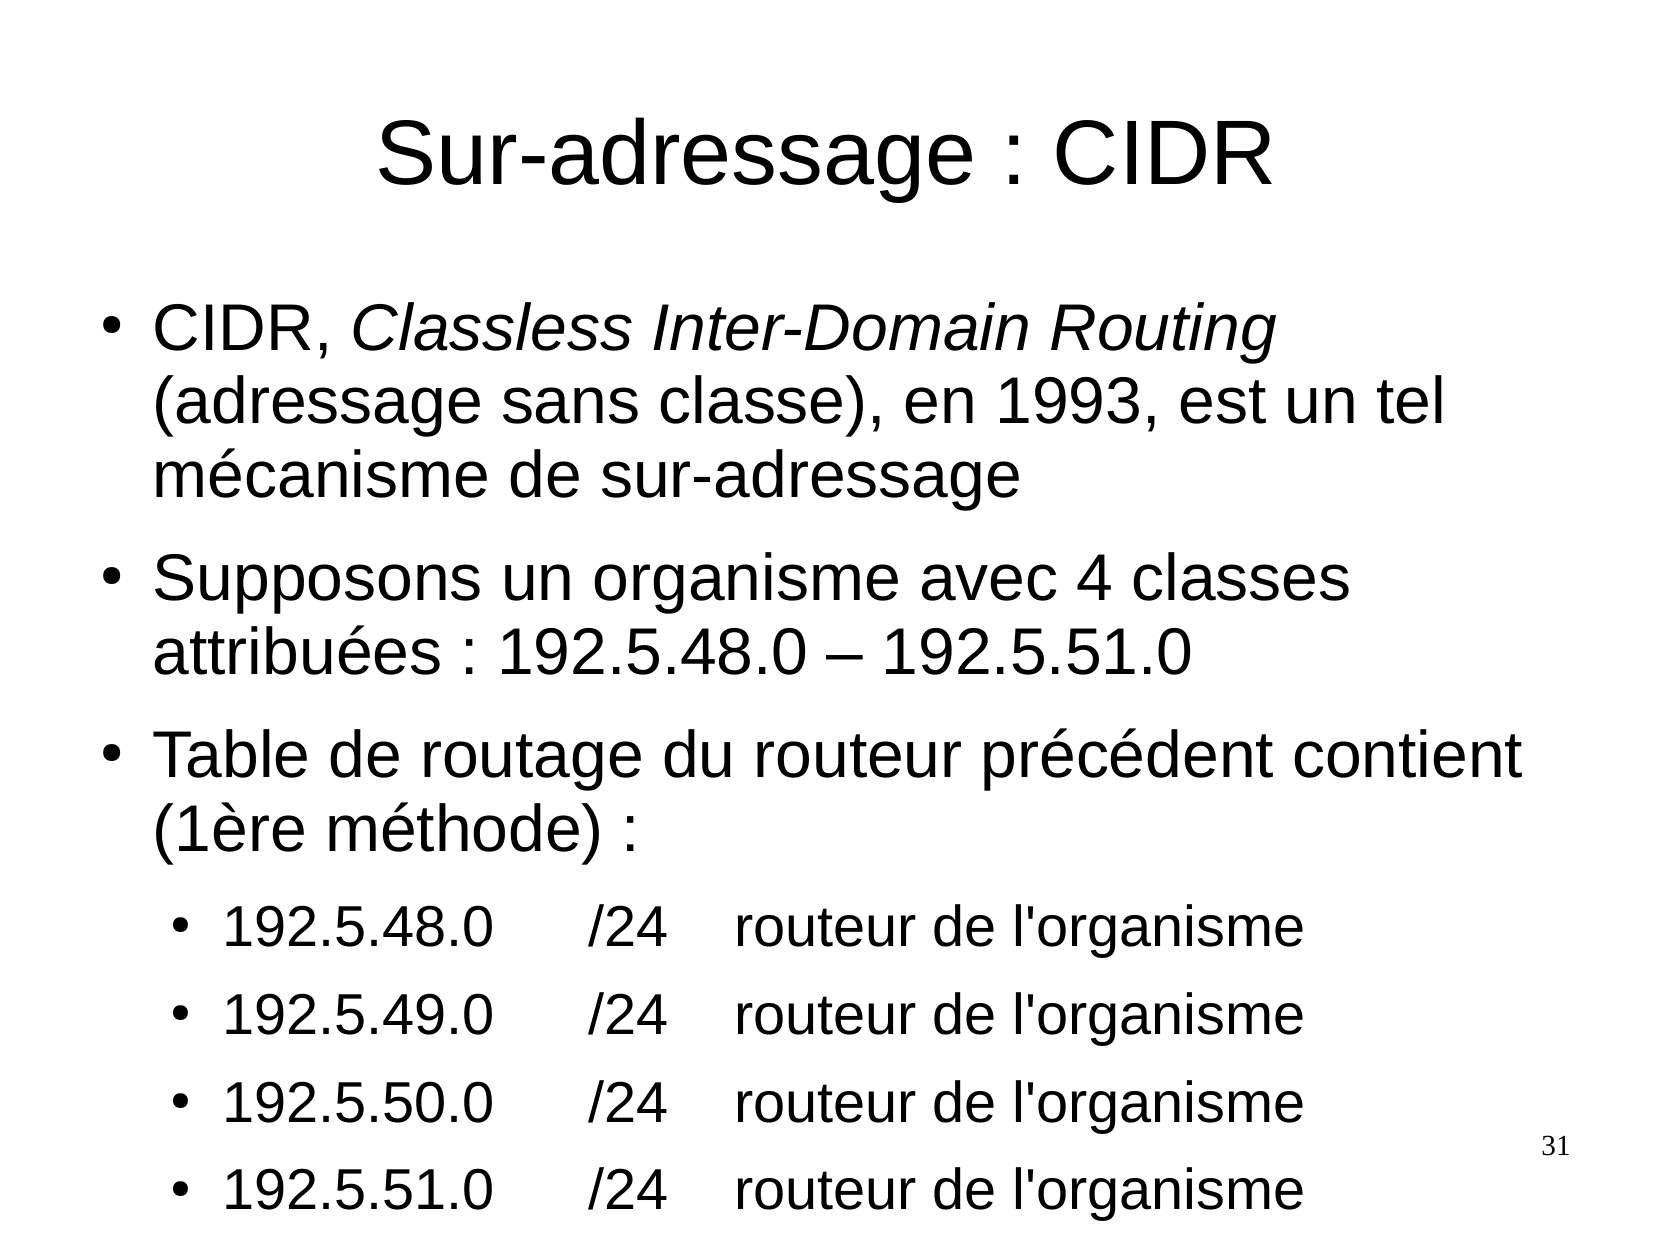

# Sur-adressage : CIDR
CIDR, Classless Inter-Domain Routing (adressage sans classe), en 1993, est un tel mécanisme de sur-adressage
Supposons un organisme avec 4 classes attribuées : 192.5.48.0 – 192.5.51.0
Table de routage du routeur précédent contient (1ère méthode) :
192.5.48.0		/24		routeur de l'organisme
192.5.49.0		/24		routeur de l'organisme
192.5.50.0		/24		routeur de l'organisme
192.5.51.0		/24		routeur de l'organisme
31